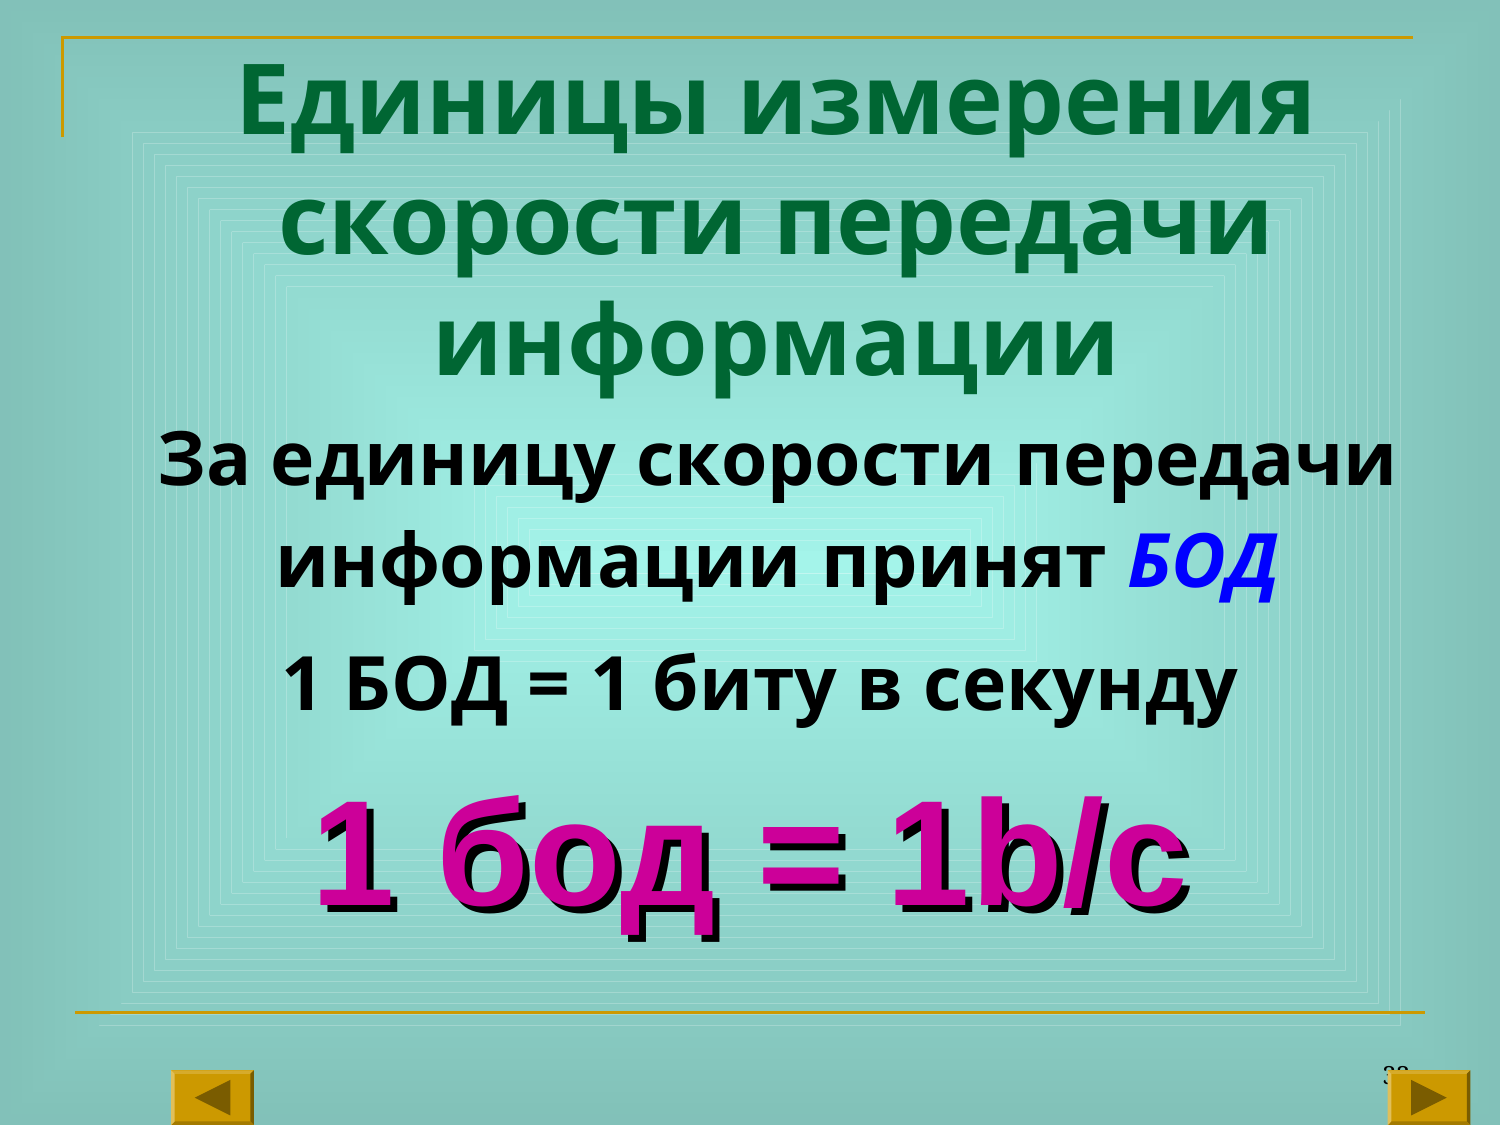

# Единицы измерения скорости передачи информации
	За единицу скорости передачи информации принят БОД
 1 БОД = 1 биту в секунду
1 бод = 1b/c
33